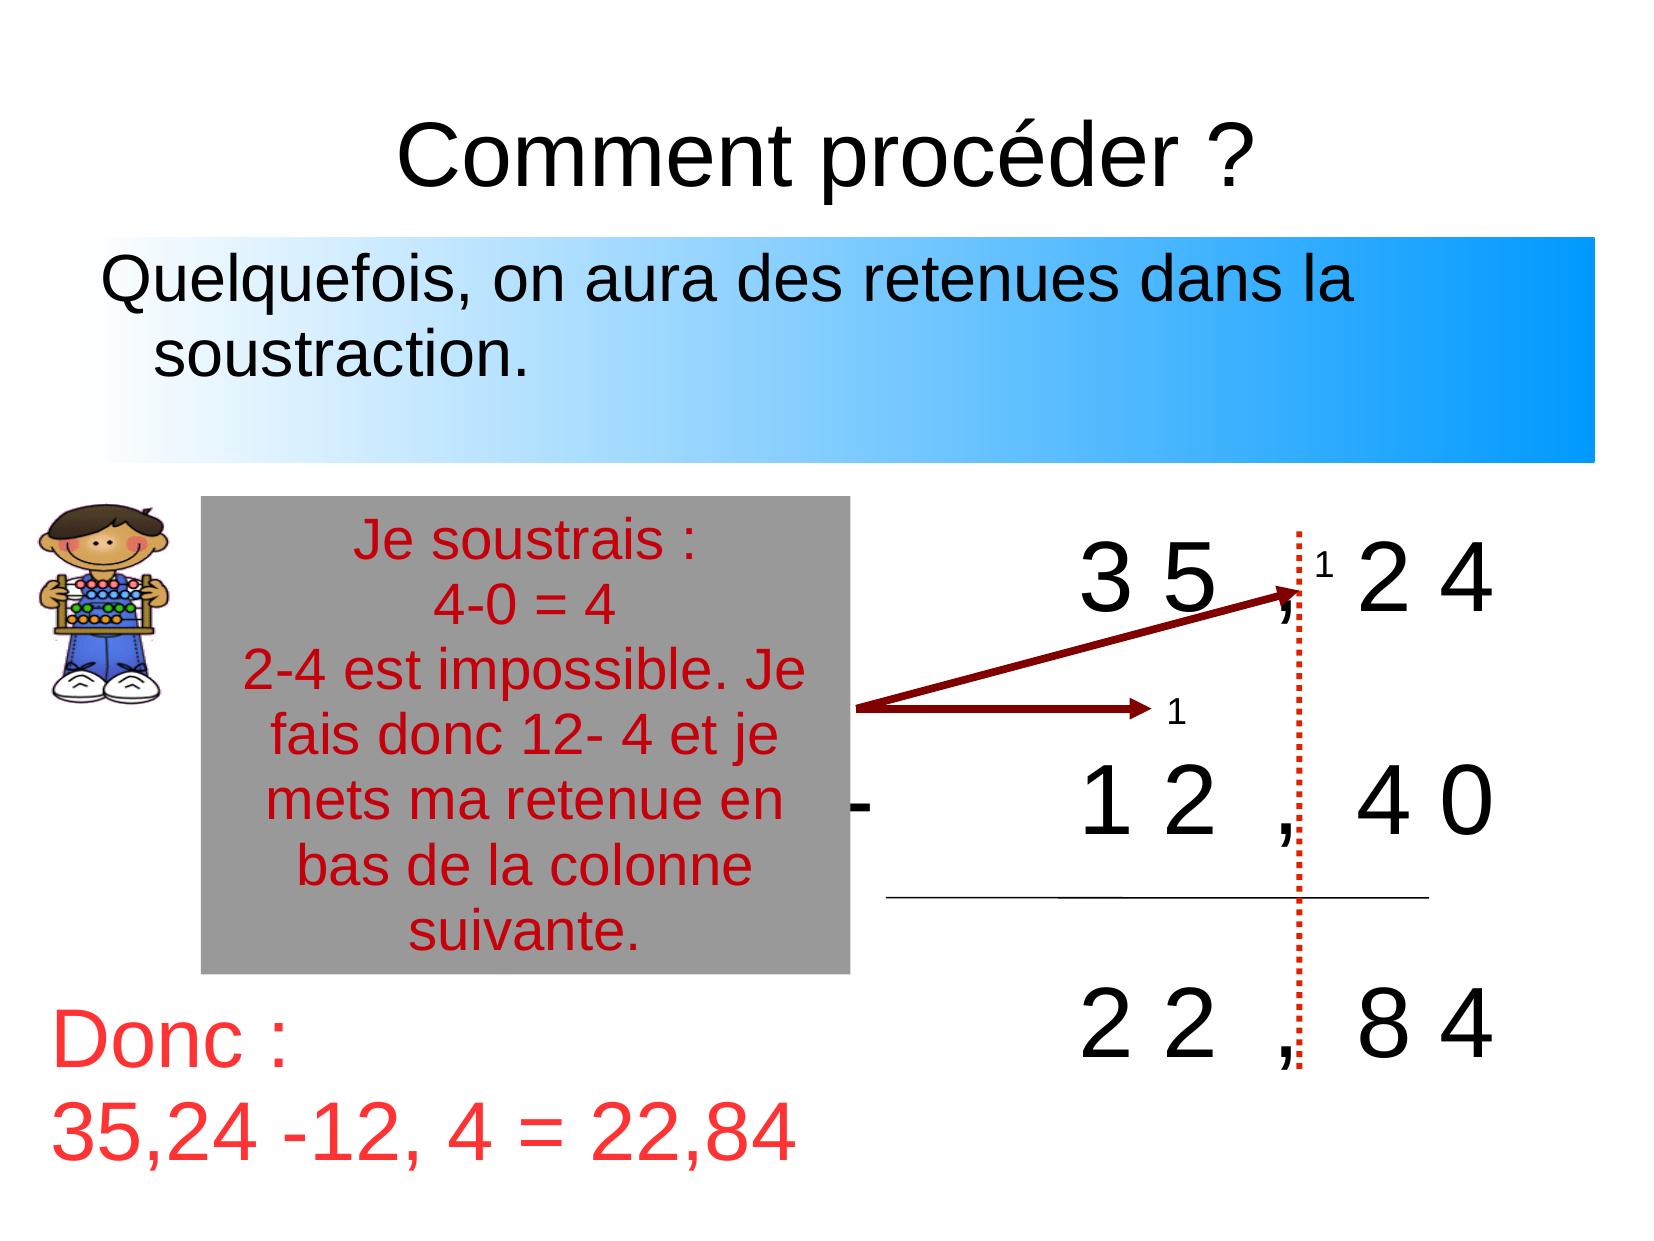

# Comment procéder ?
Quelquefois, on aura des retenues dans la soustraction.
Je soustrais :
4-0 = 4
2-4 est impossible. Je fais donc 12- 4 et je mets ma retenue en bas de la colonne suivante.
		3 5 , 2 4
-		1 2 , 4 0
		2 2 , 8 4
1
1
Donc :
35,24 -12, 4 = 22,84